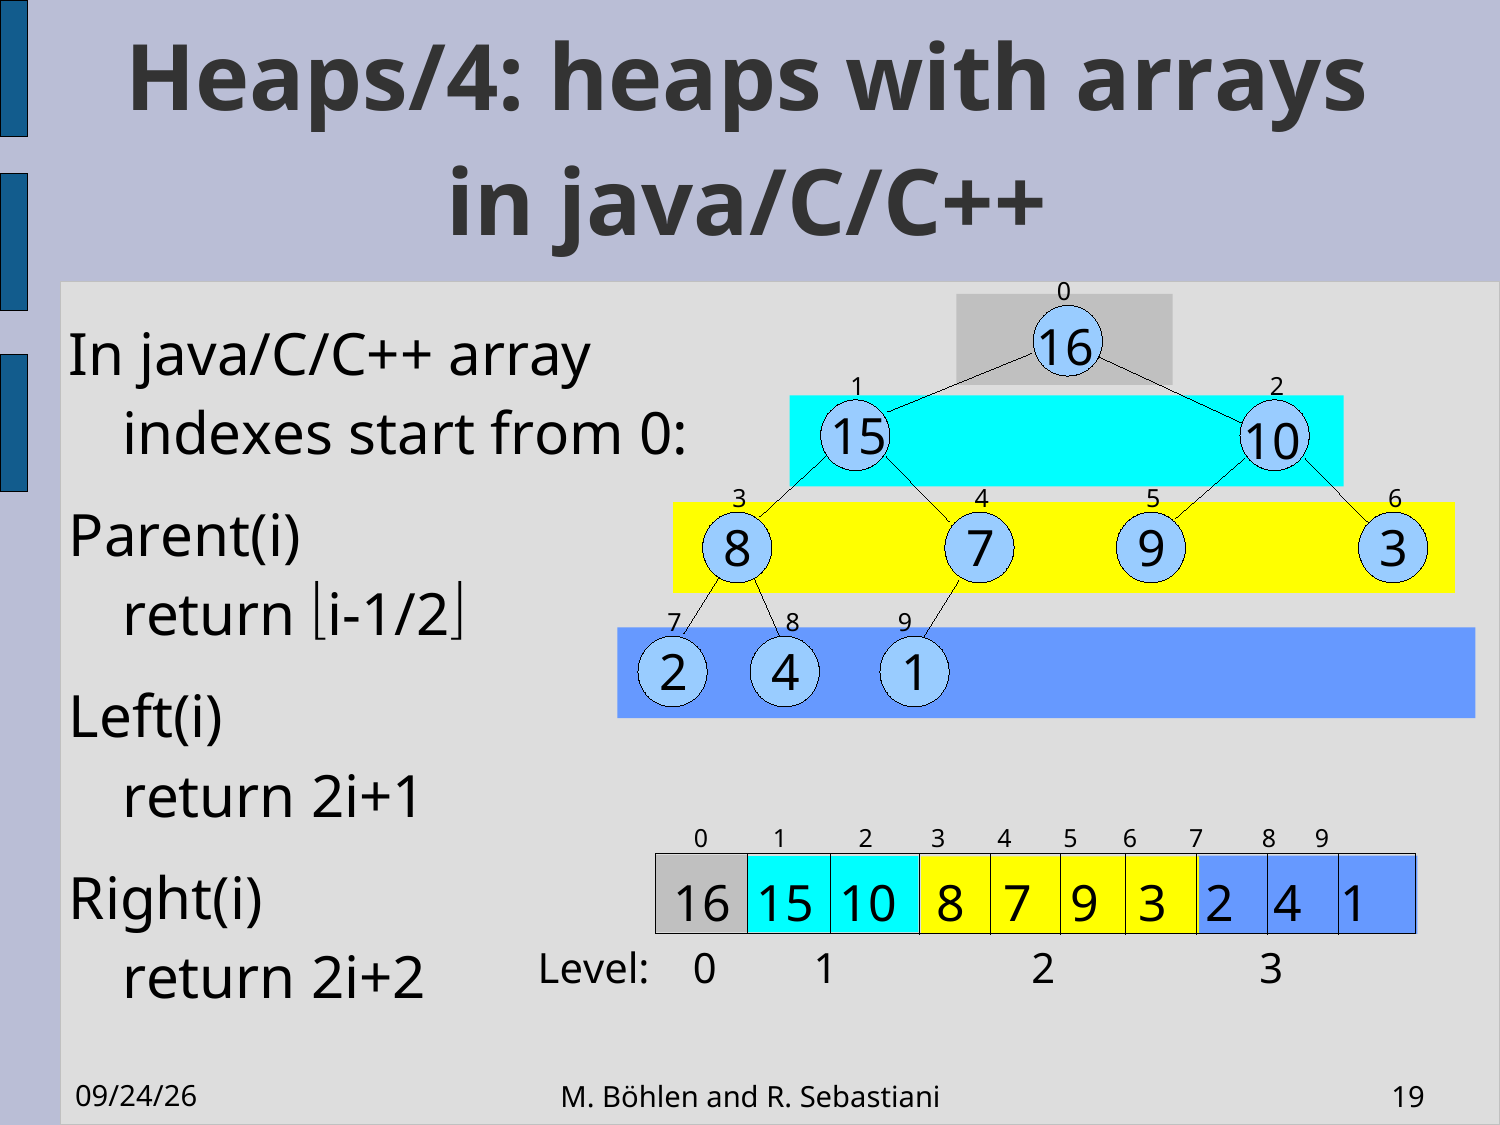

# Heaps/4: heaps with arrays in java/C/C++
0
16
In java/C/C++ array indexes start from 0:
Parent(i)
return i-1/2
Left(i)
return 2i+1
Right(i)
return 2i+2
1
2
15
10
3
4
5
6
8
7
9
3
7
8
9
2
4
1
 0 1 2 3 4 5 6 7 8 9
 16 15 10 8 7 9 3 2 4 1
 Level: 0 1 2 3
M. Böhlen and R. Sebastiani
19